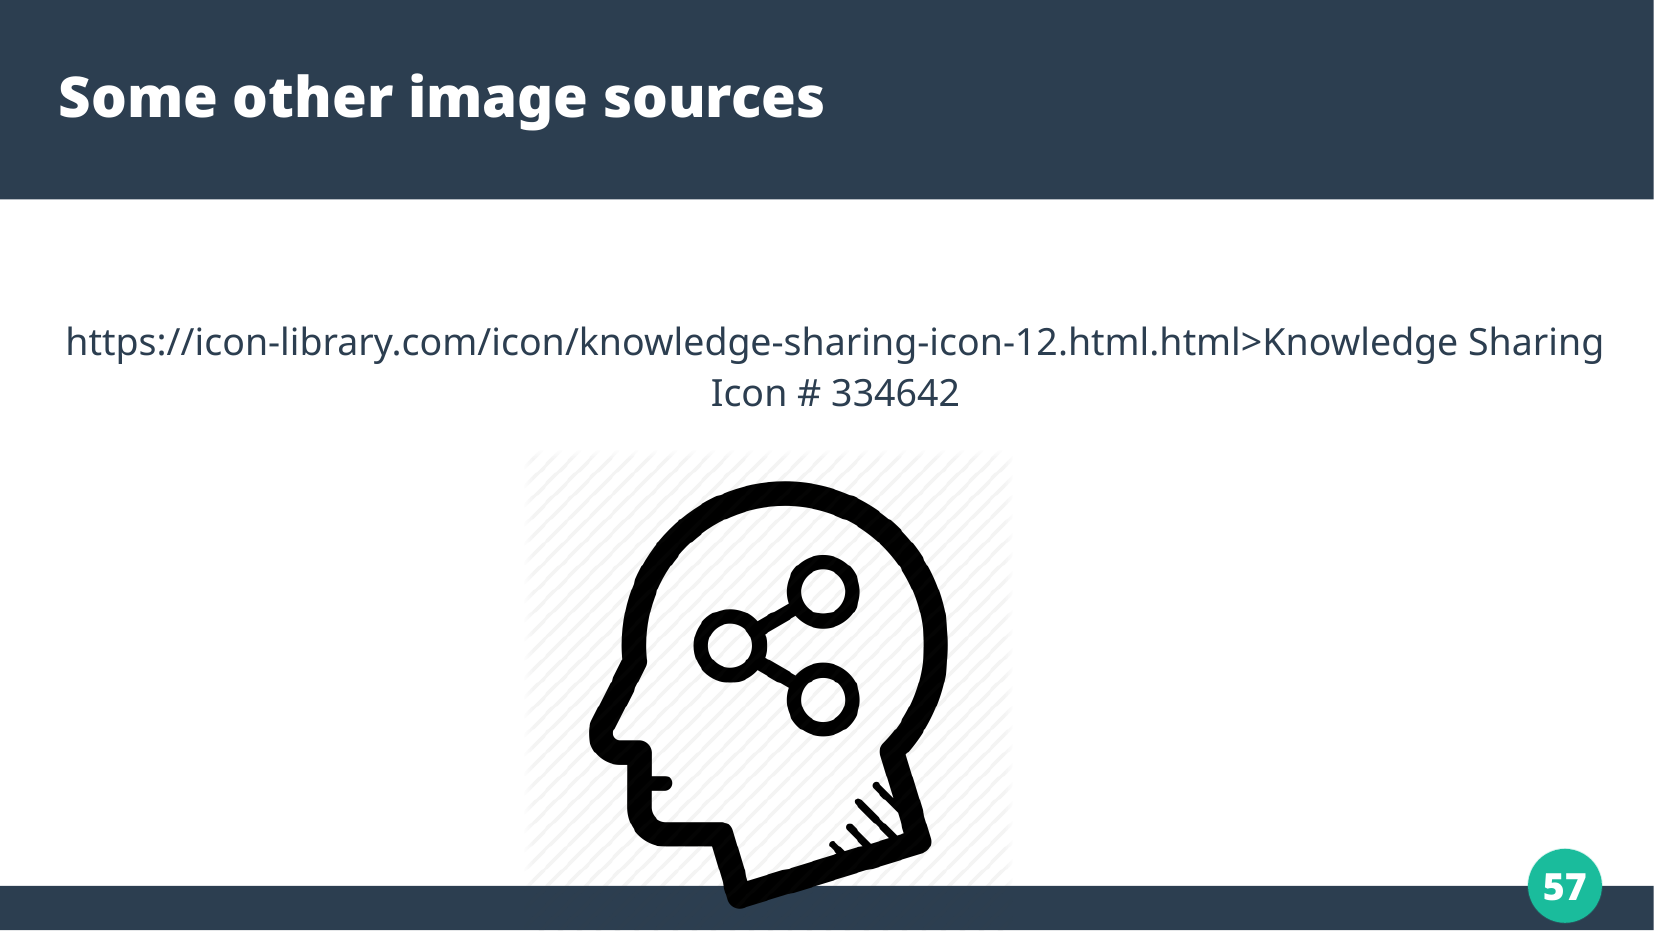

# Some other image sources
https://icon-library.com/icon/knowledge-sharing-icon-12.html.html>Knowledge Sharing Icon # 334642